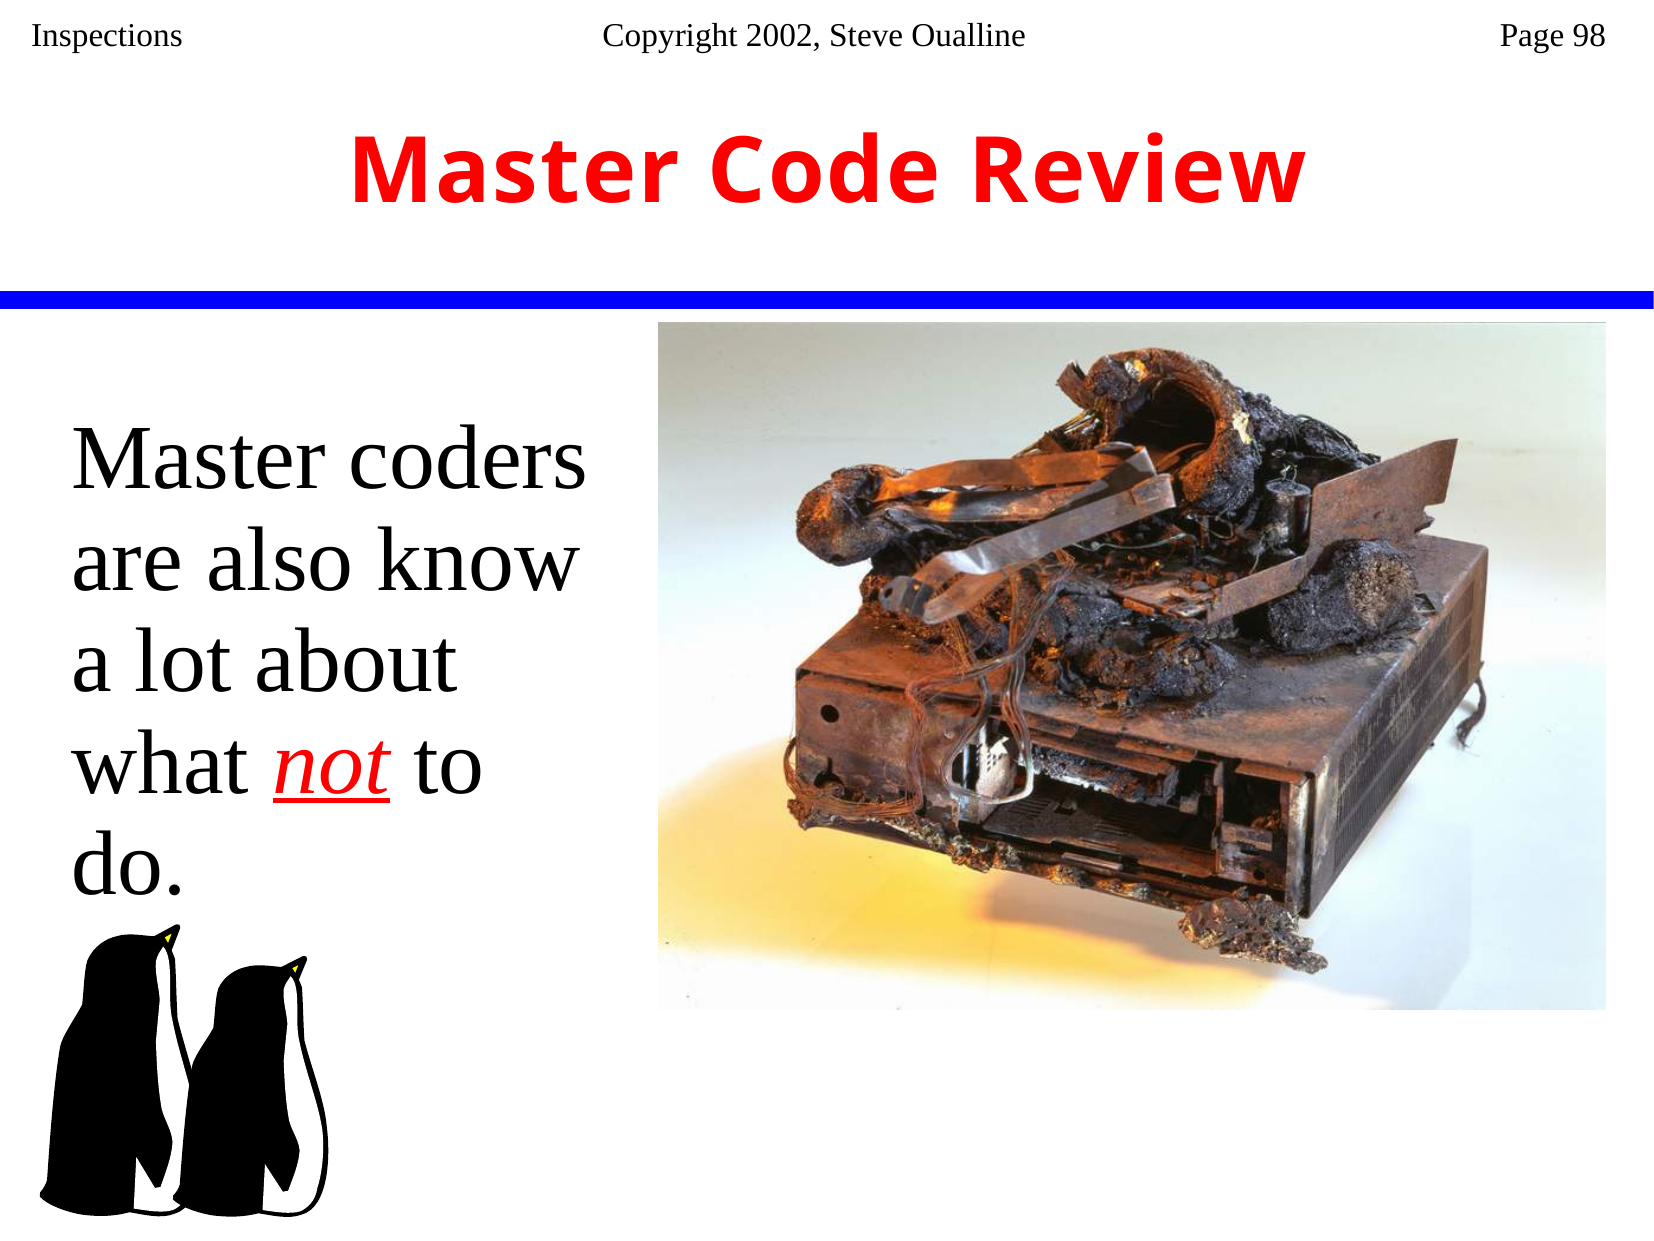

# Master Code Review
Master coders are also know a lot about what not to do.